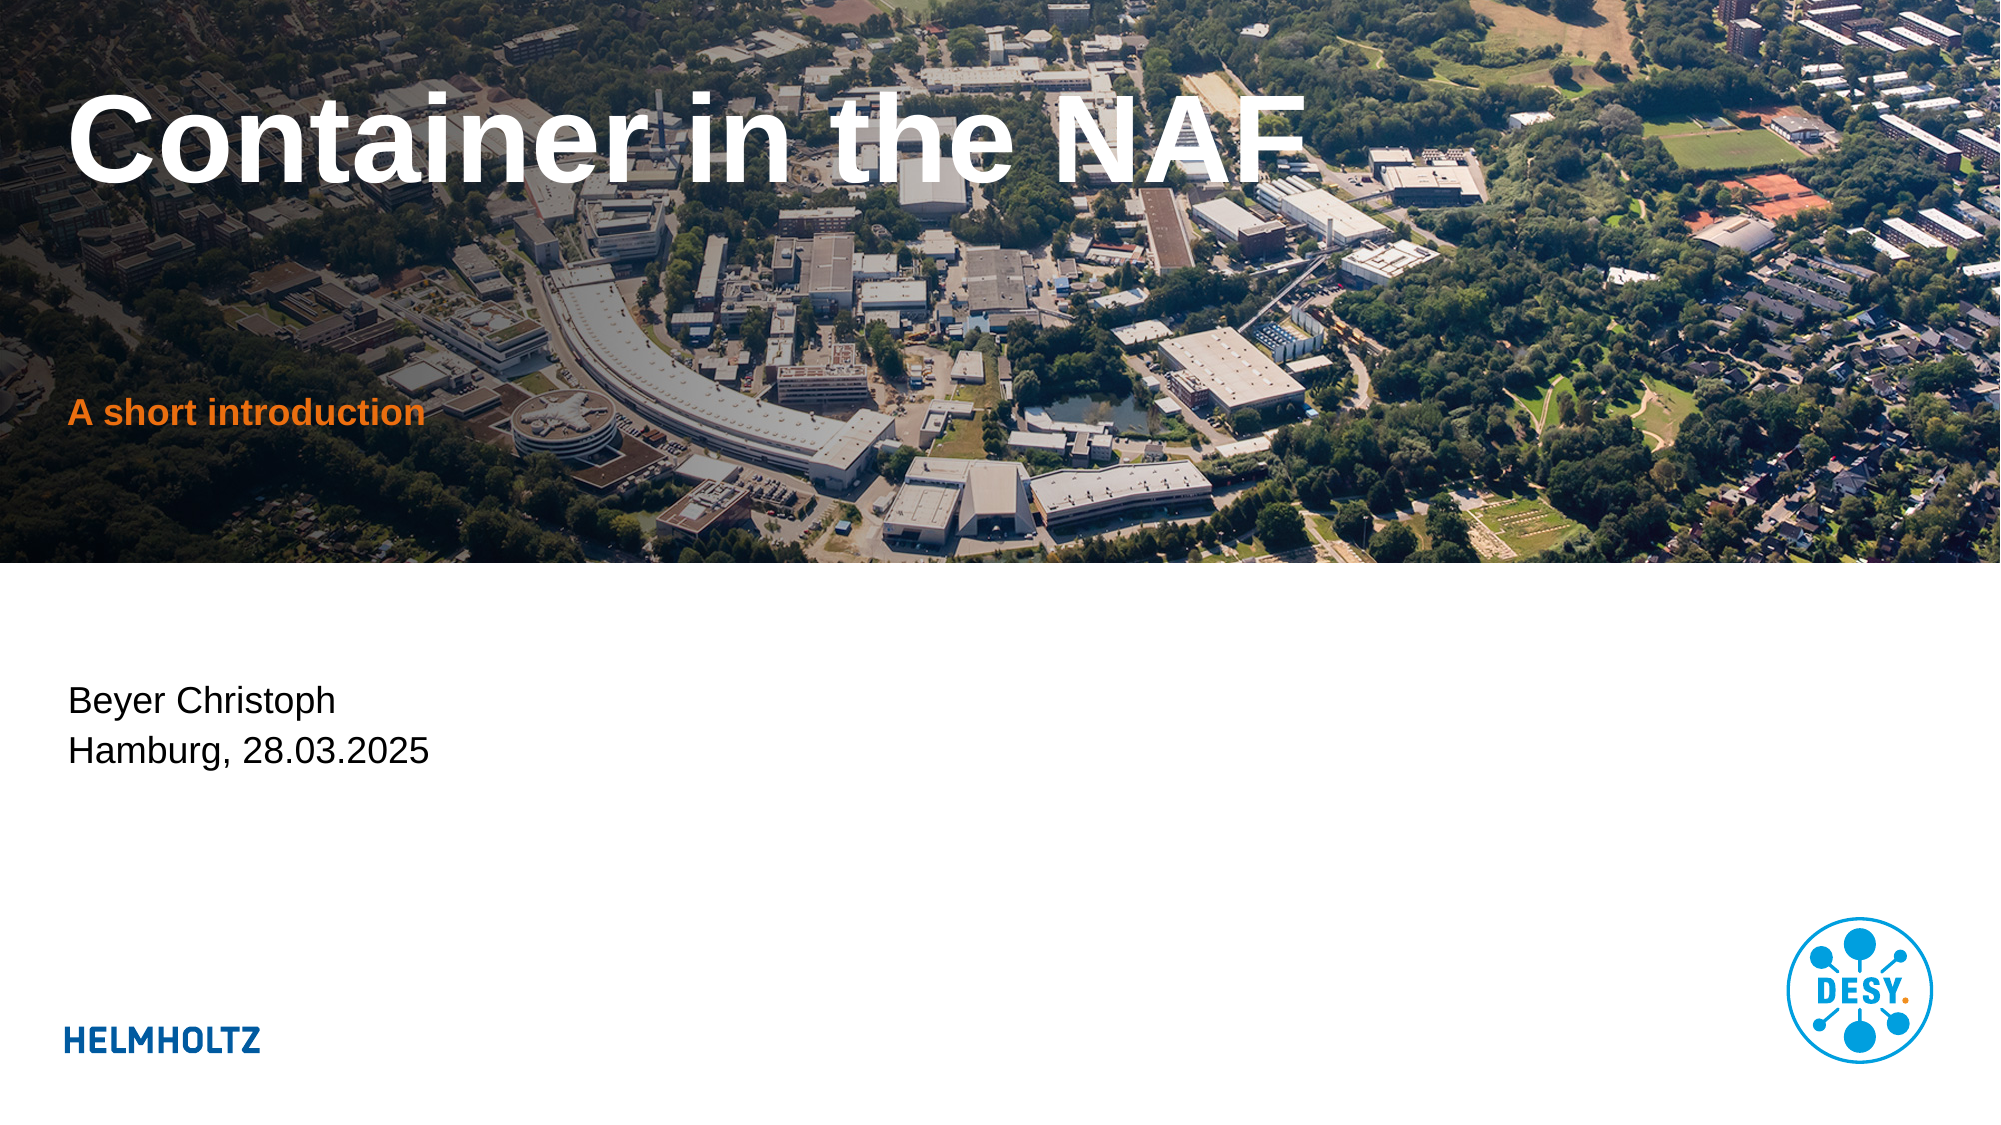

# Container in the NAF
A short introduction
Beyer Christoph
Hamburg, 28.03.2025